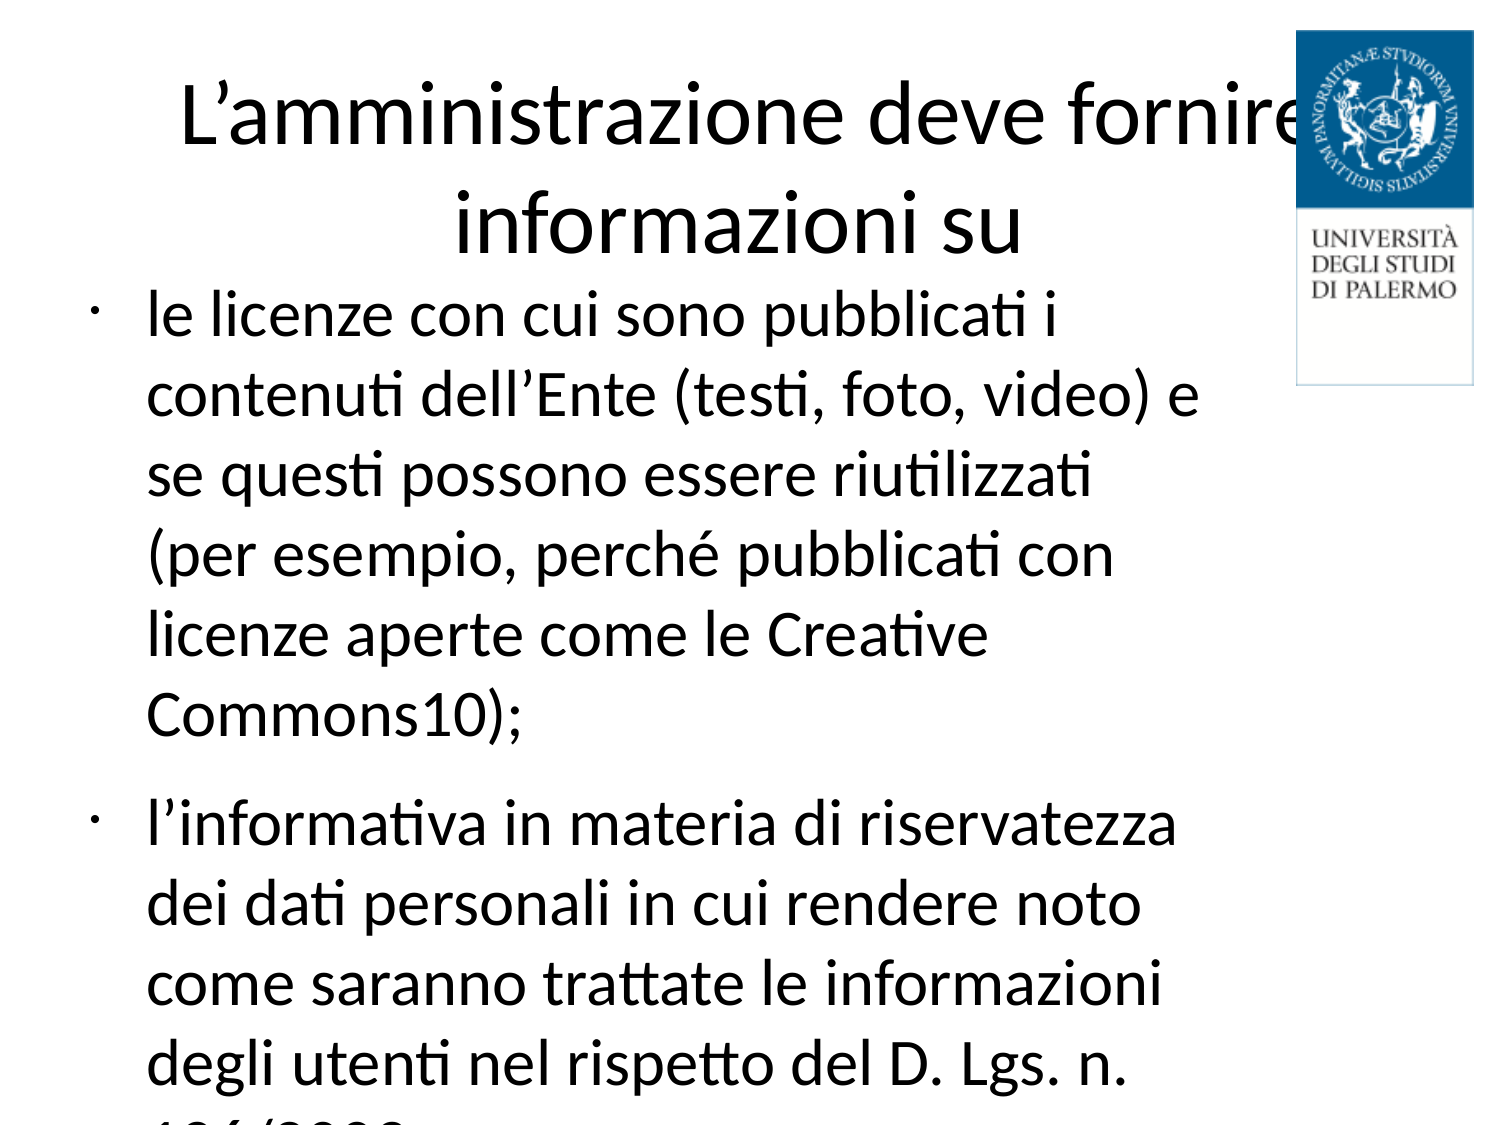

# L’amministrazione deve fornire informazioni su
le licenze con cui sono pubblicati i contenuti dell’Ente (testi, foto, video) e se questi possono essere riutilizzati (per esempio, perché pubblicati con licenze aperte come le Creative Commons10);
l’informativa in materia di riservatezza dei dati personali in cui rendere noto come saranno trattate le informazioni degli utenti nel rispetto del D. Lgs. n. 196/2003;
quali sono le condotte consentite e quali i comportamenti che possono determinare l’eliminazione del commento/contenuto e, eventualmente, la segnalazione all’autorità giudiziaria competente (frasi ingiuriose e offensive, commenti osceni, contenuti illegali, contenuti classificabili come spam).